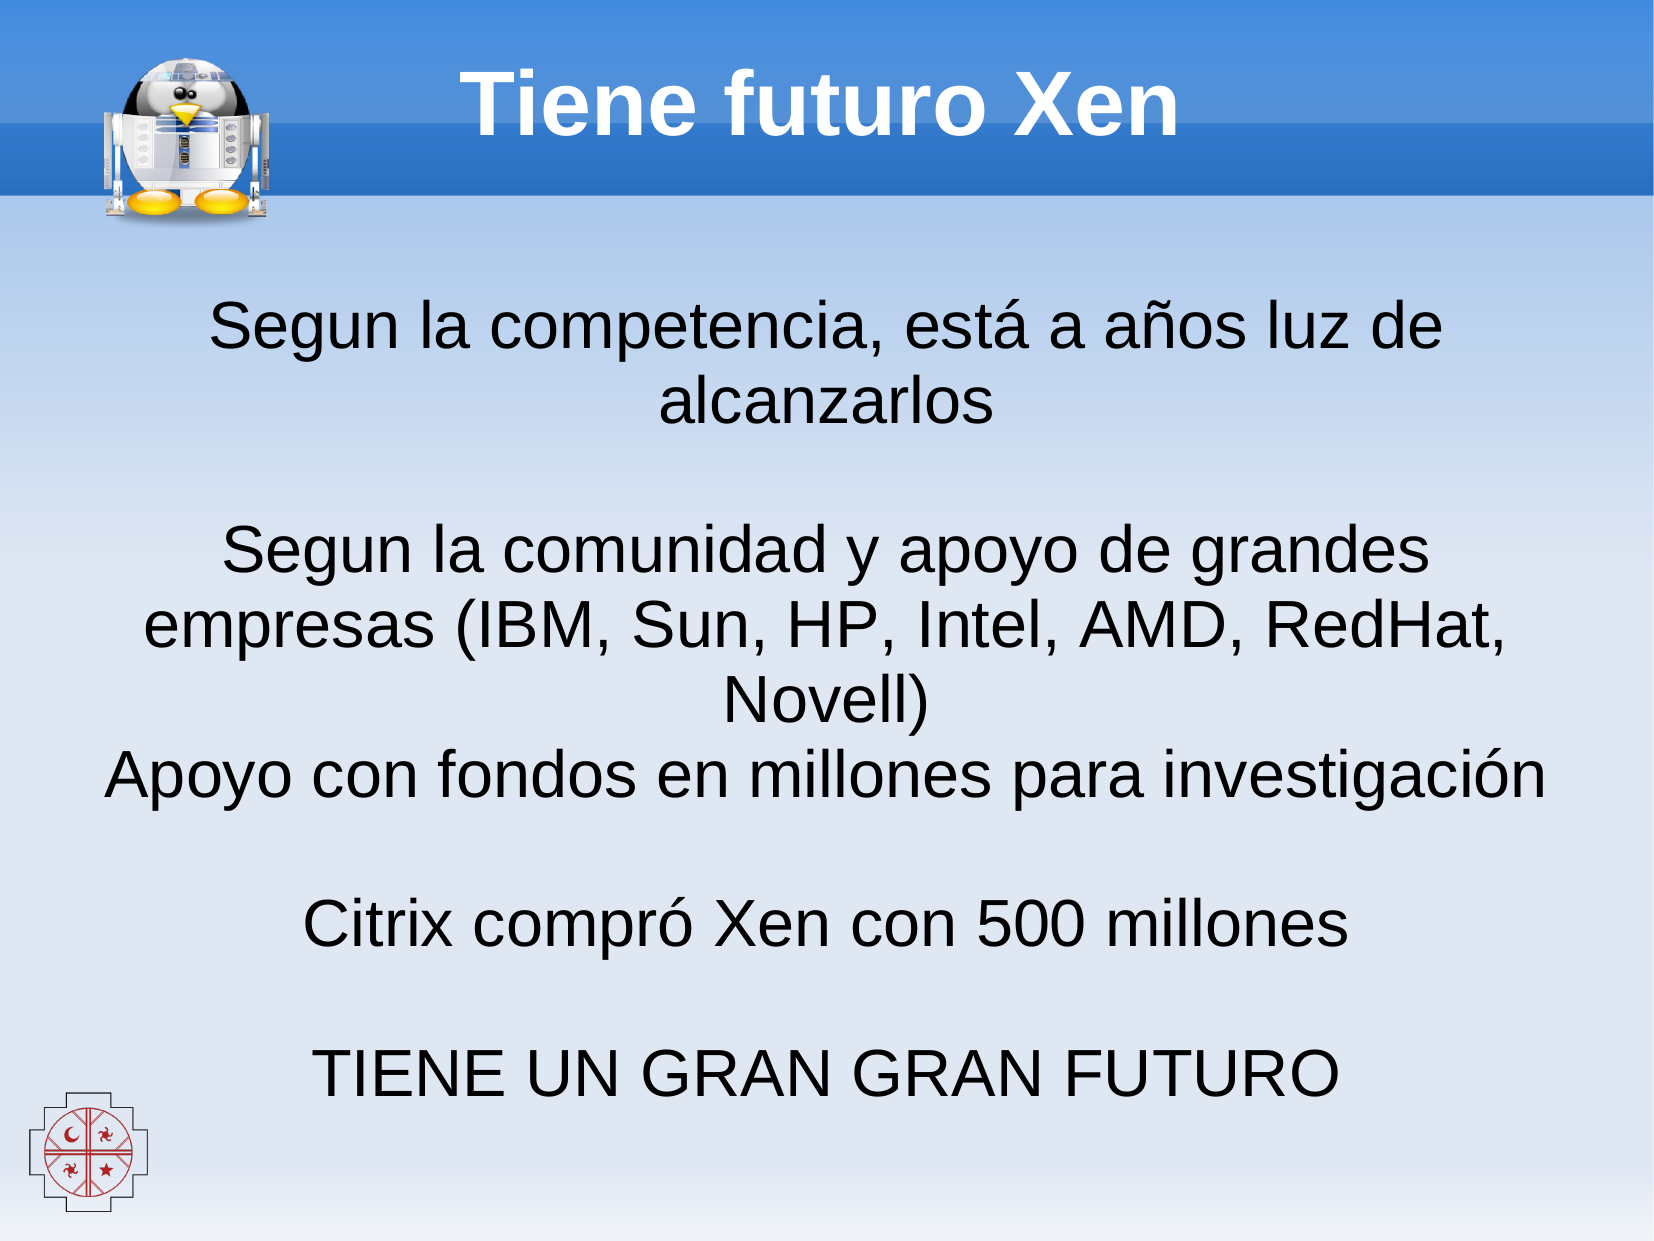

# Tiene futuro Xen
Segun la competencia, está a años luz de alcanzarlos
Segun la comunidad y apoyo de grandes empresas (IBM, Sun, HP, Intel, AMD, RedHat, Novell)
Apoyo con fondos en millones para investigación
Citrix compró Xen con 500 millones
TIENE UN GRAN GRAN FUTURO